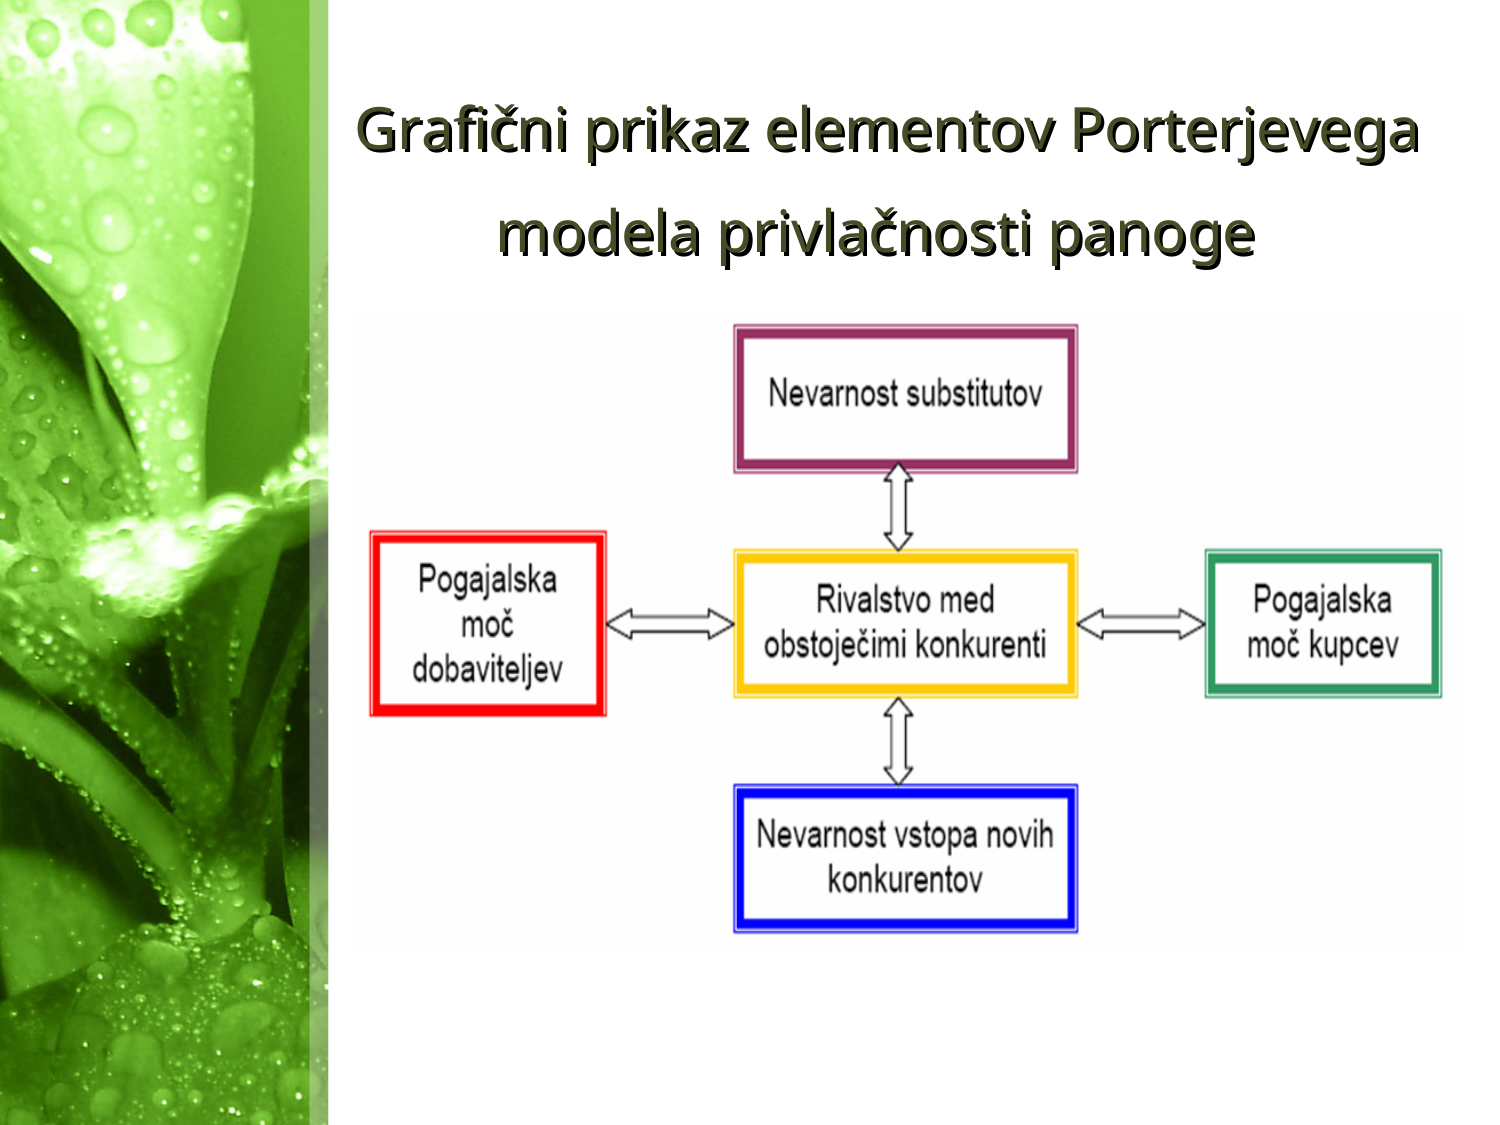

# Grafični prikaz elementov Porterjevega modela privlačnosti panoge